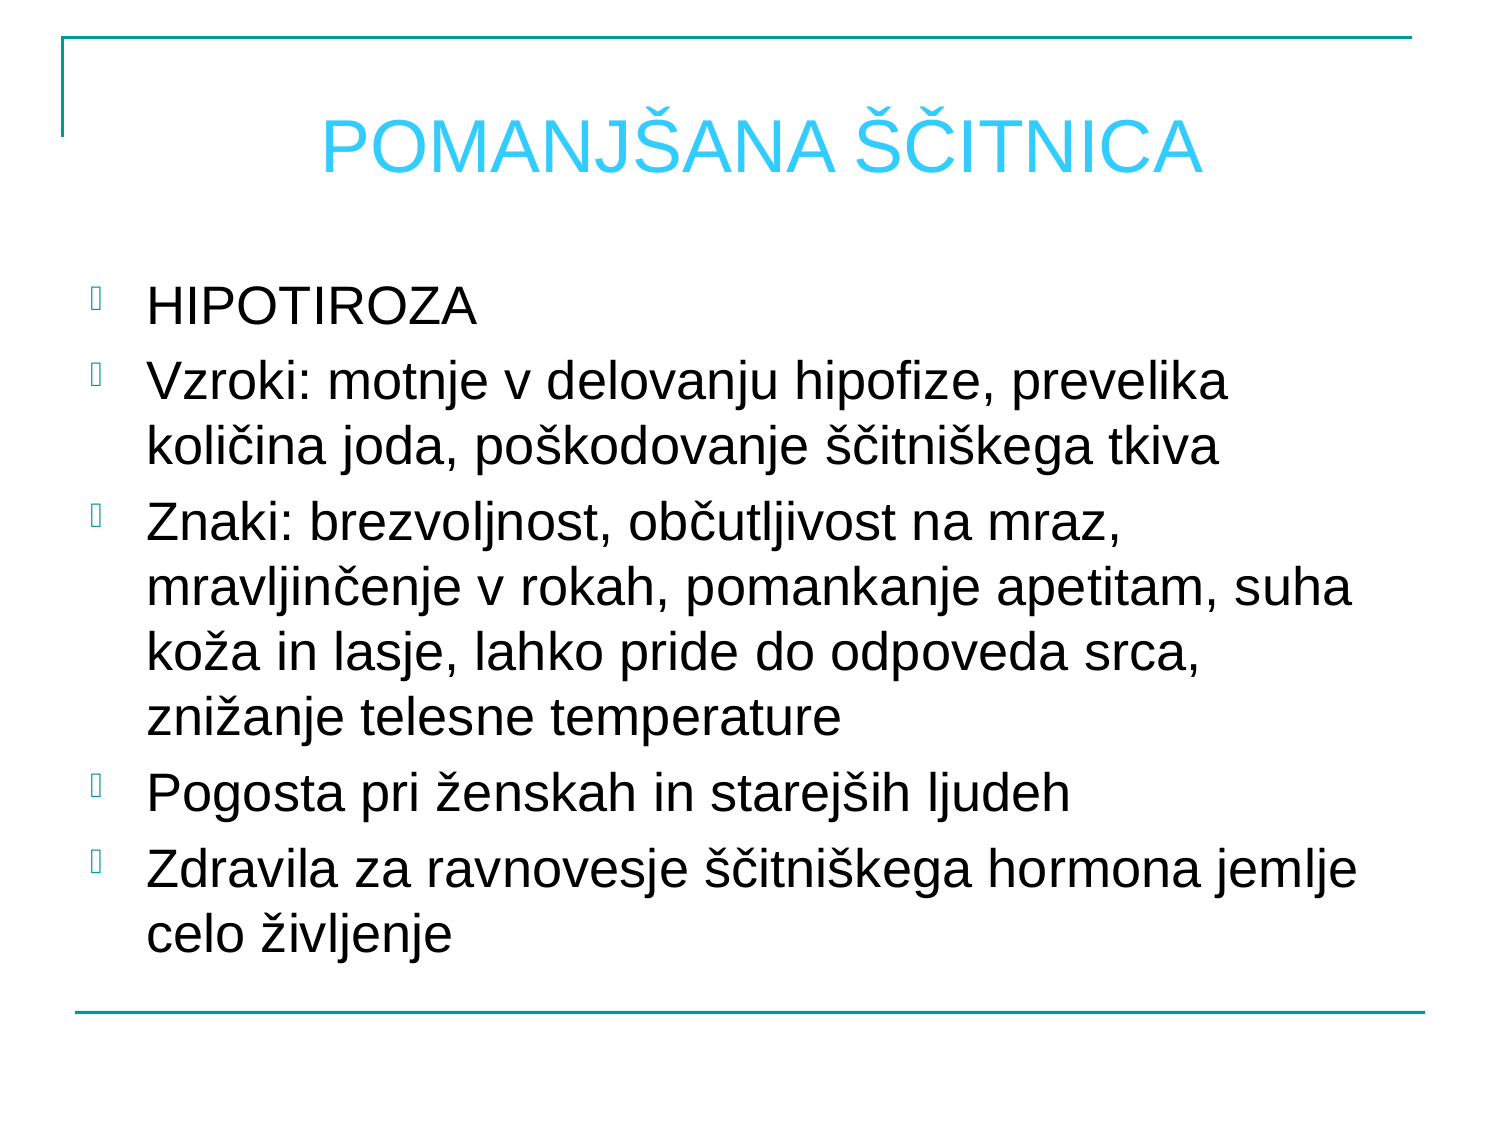

POMANJŠANA ŠČITNICA
# HIPOTIROZA
Vzroki: motnje v delovanju hipofize, prevelika količina joda, poškodovanje ščitniškega tkiva
Znaki: brezvoljnost, občutljivost na mraz, mravljinčenje v rokah, pomankanje apetitam, suha koža in lasje, lahko pride do odpoveda srca, znižanje telesne temperature
Pogosta pri ženskah in starejših ljudeh
Zdravila za ravnovesje ščitniškega hormona jemlje celo življenje